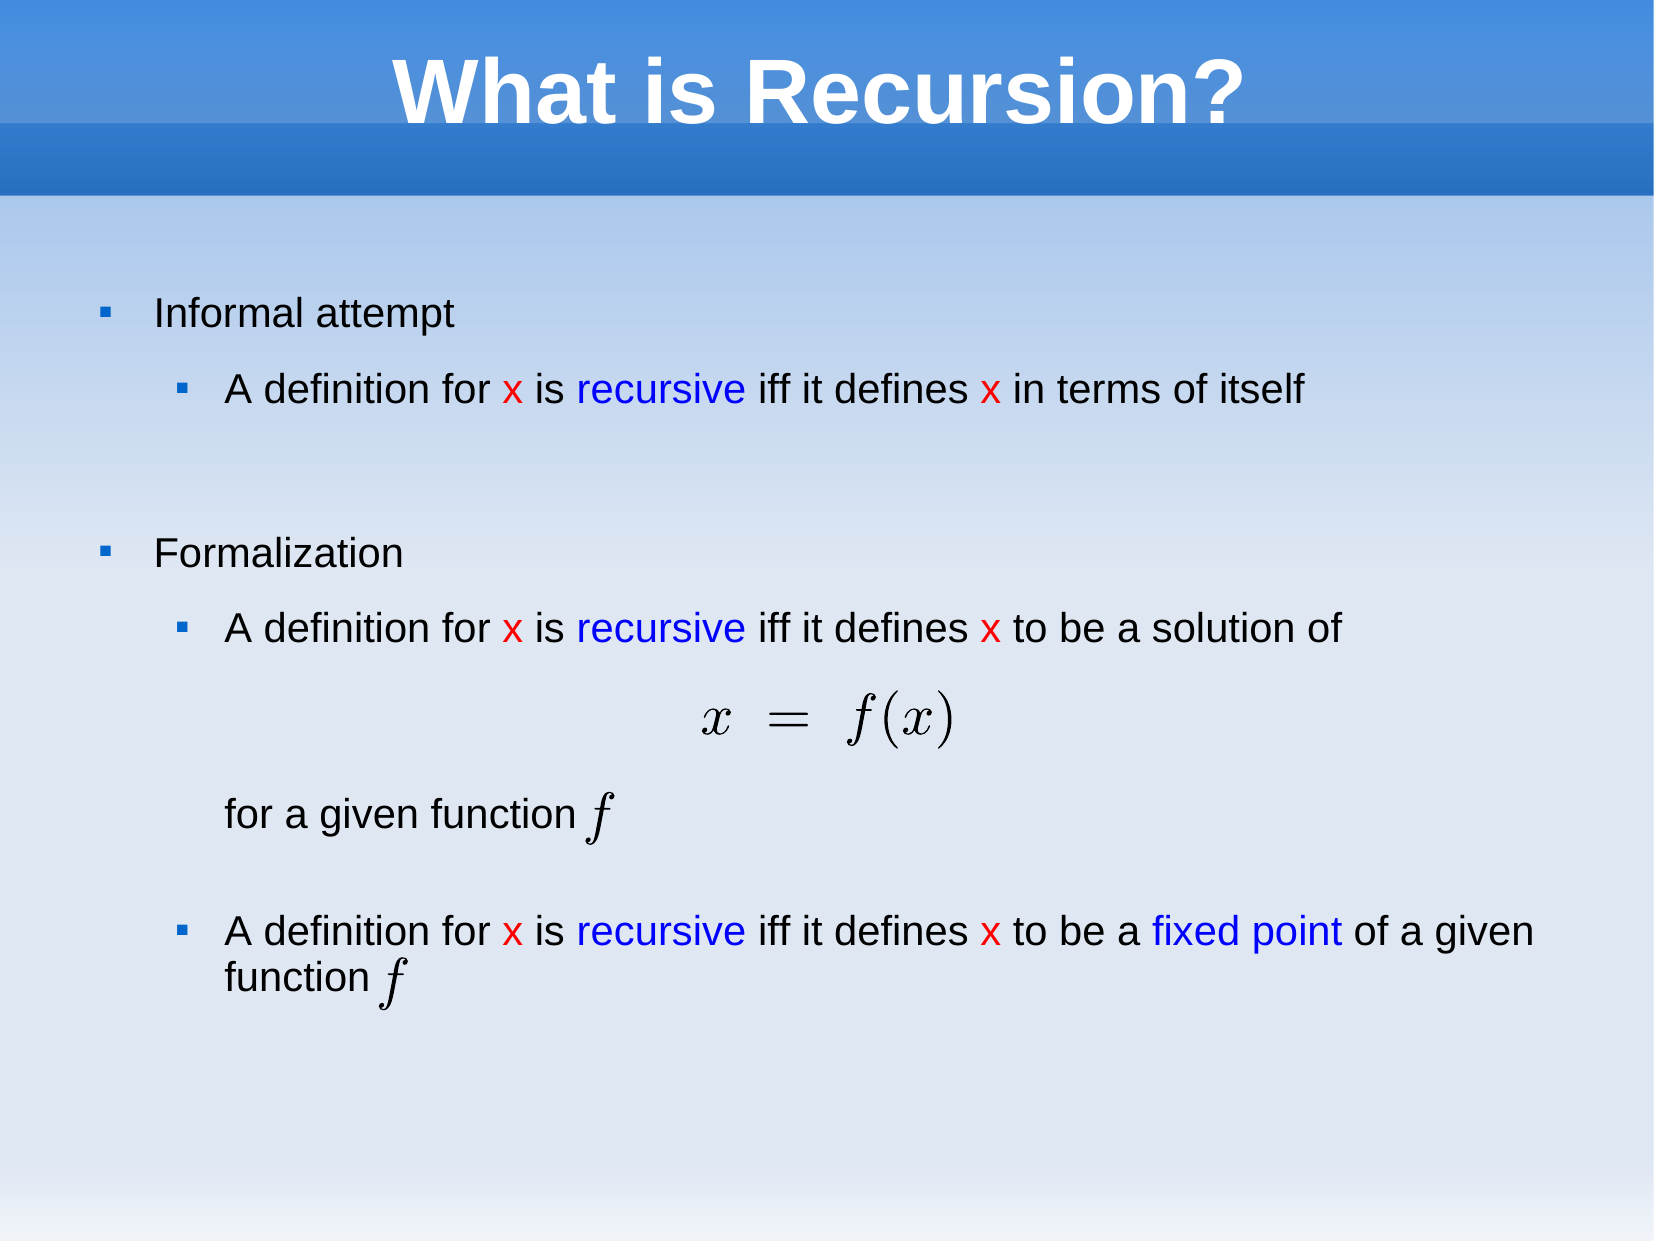

# What is Recursion?
Informal attempt
A definition for x is recursive iff it defines x in terms of itself
Formalization
A definition for x is recursive iff it defines x to be a solution of
for a given function
A definition for x is recursive iff it defines x to be a fixed point of a given function